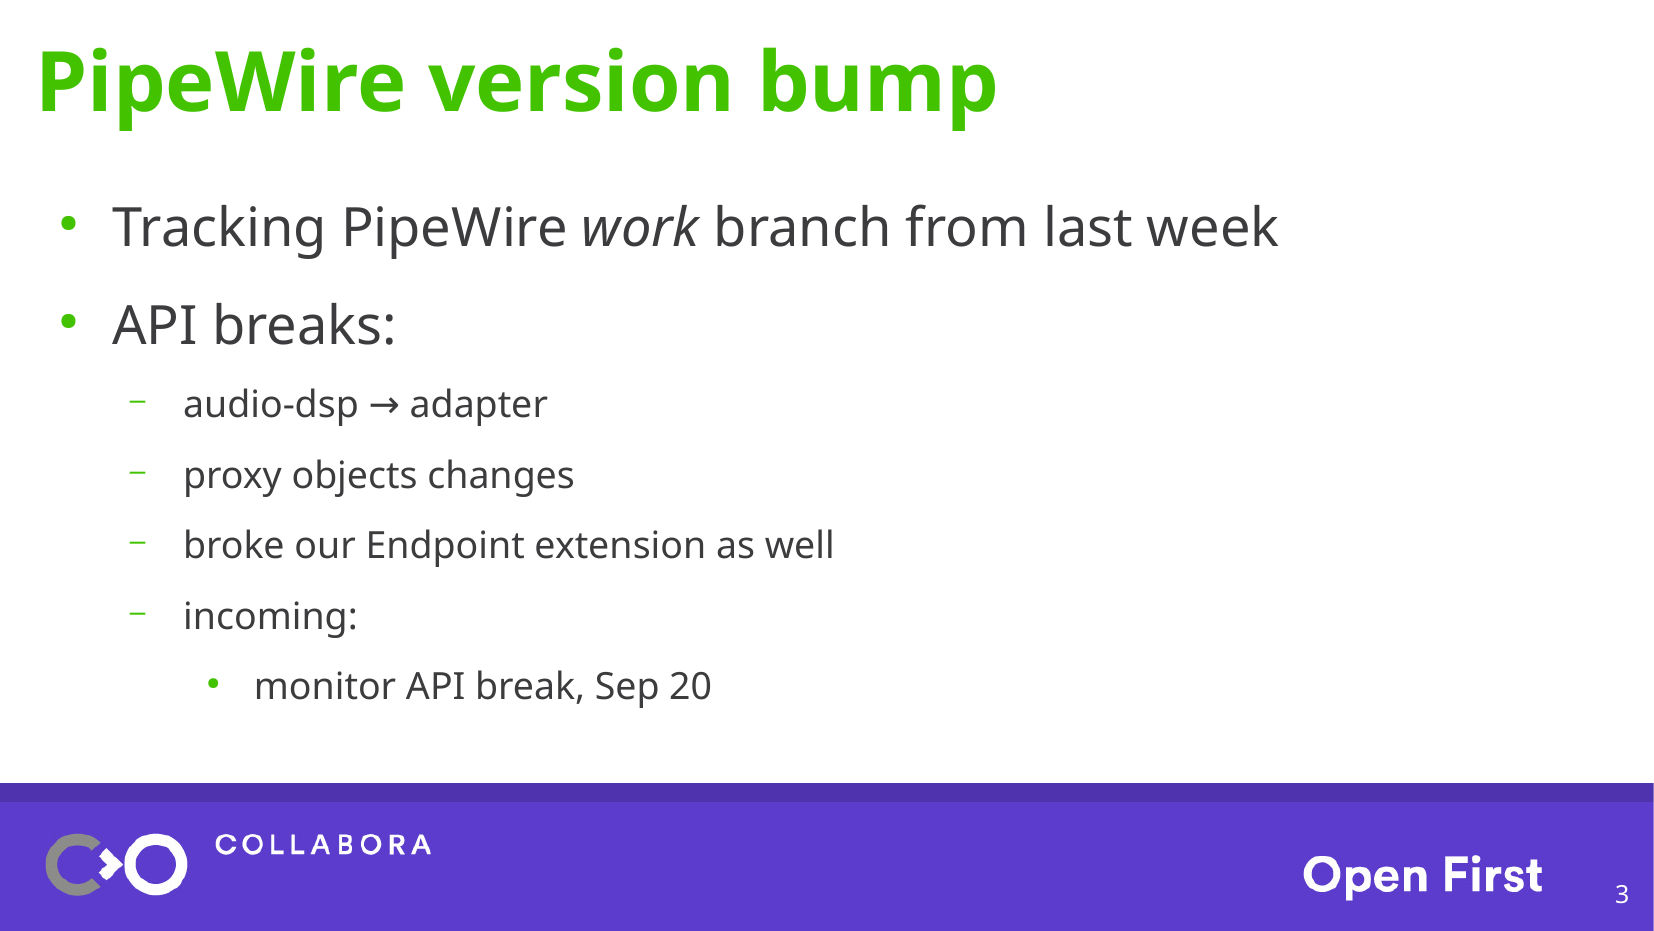

# PipeWire version bump
Tracking PipeWire work branch from last week
API breaks:
audio-dsp → adapter
proxy objects changes
broke our Endpoint extension as well
incoming:
monitor API break, Sep 20